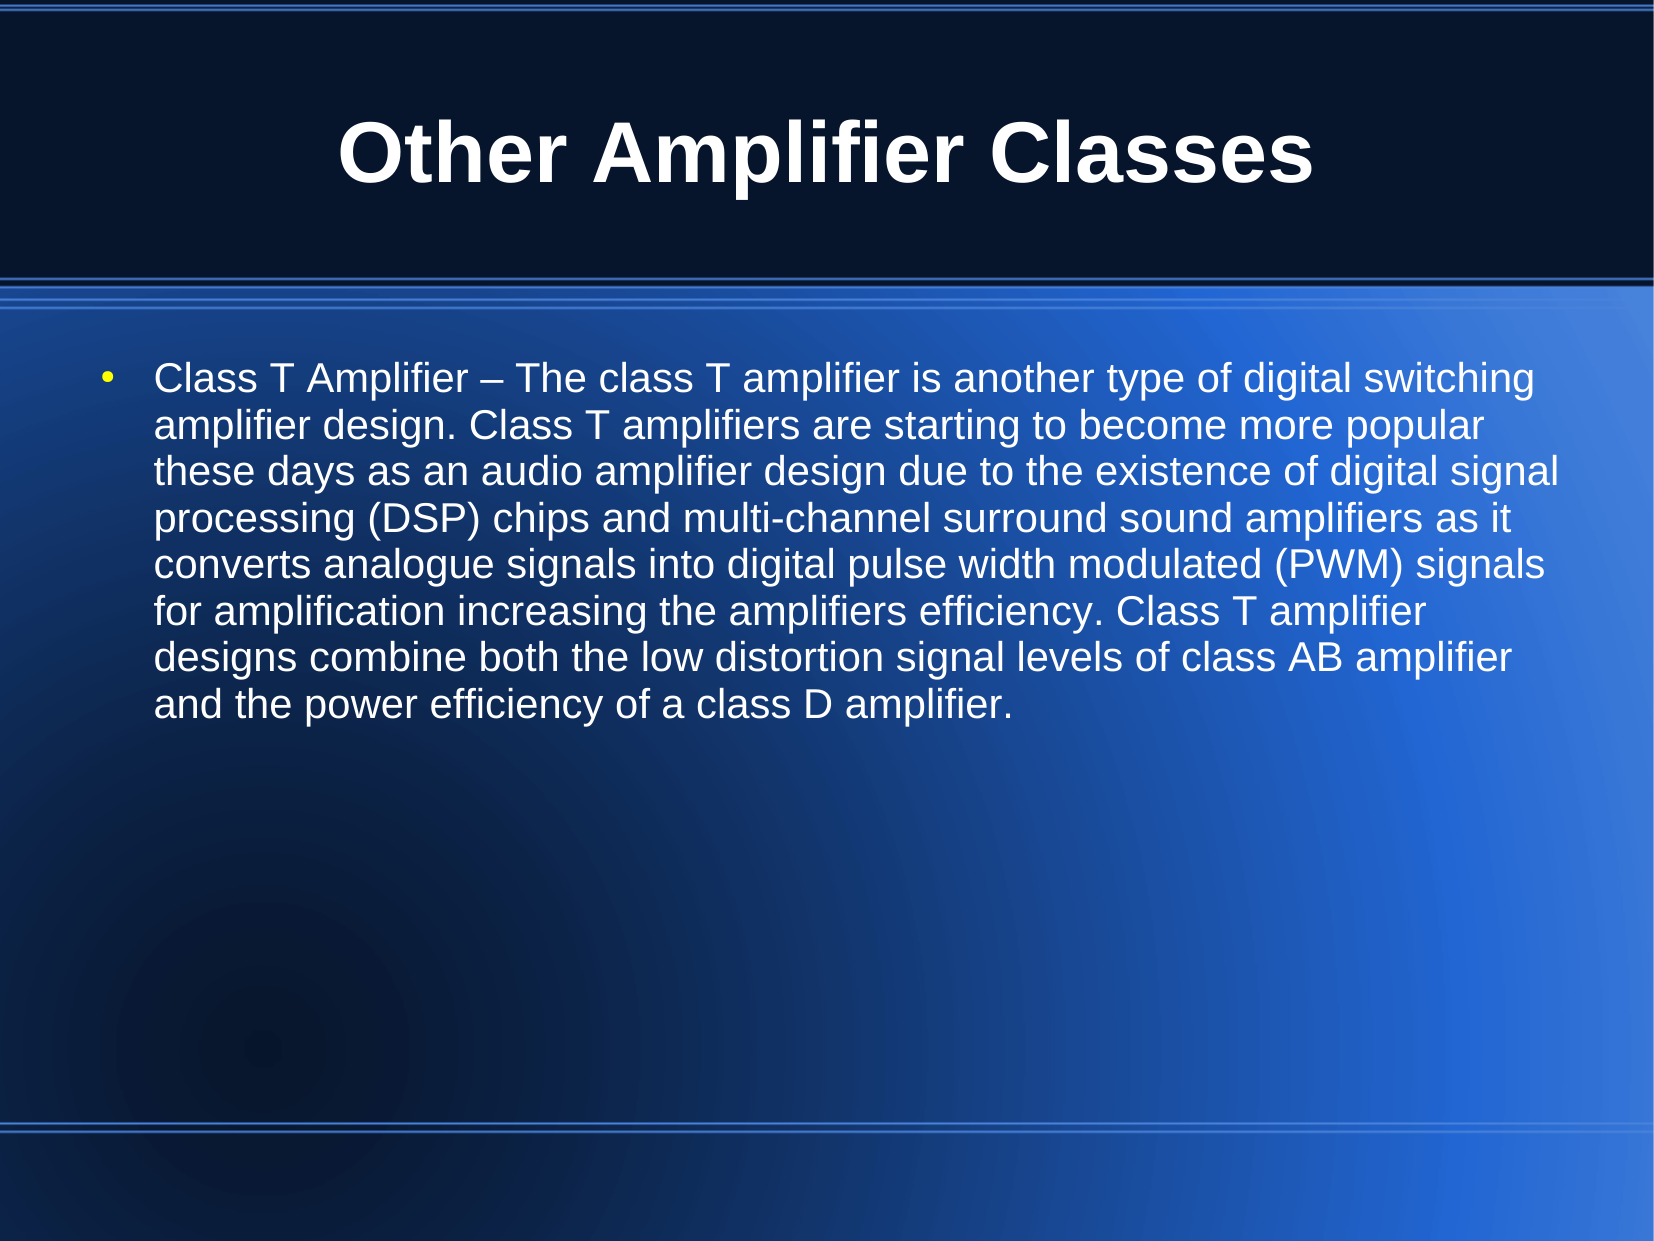

# Other Amplifier Classes
Class T Amplifier – The class T amplifier is another type of digital switching amplifier design. Class T amplifiers are starting to become more popular these days as an audio amplifier design due to the existence of digital signal processing (DSP) chips and multi-channel surround sound amplifiers as it converts analogue signals into digital pulse width modulated (PWM) signals for amplification increasing the amplifiers efficiency. Class T amplifier designs combine both the low distortion signal levels of class AB amplifier and the power efficiency of a class D amplifier.